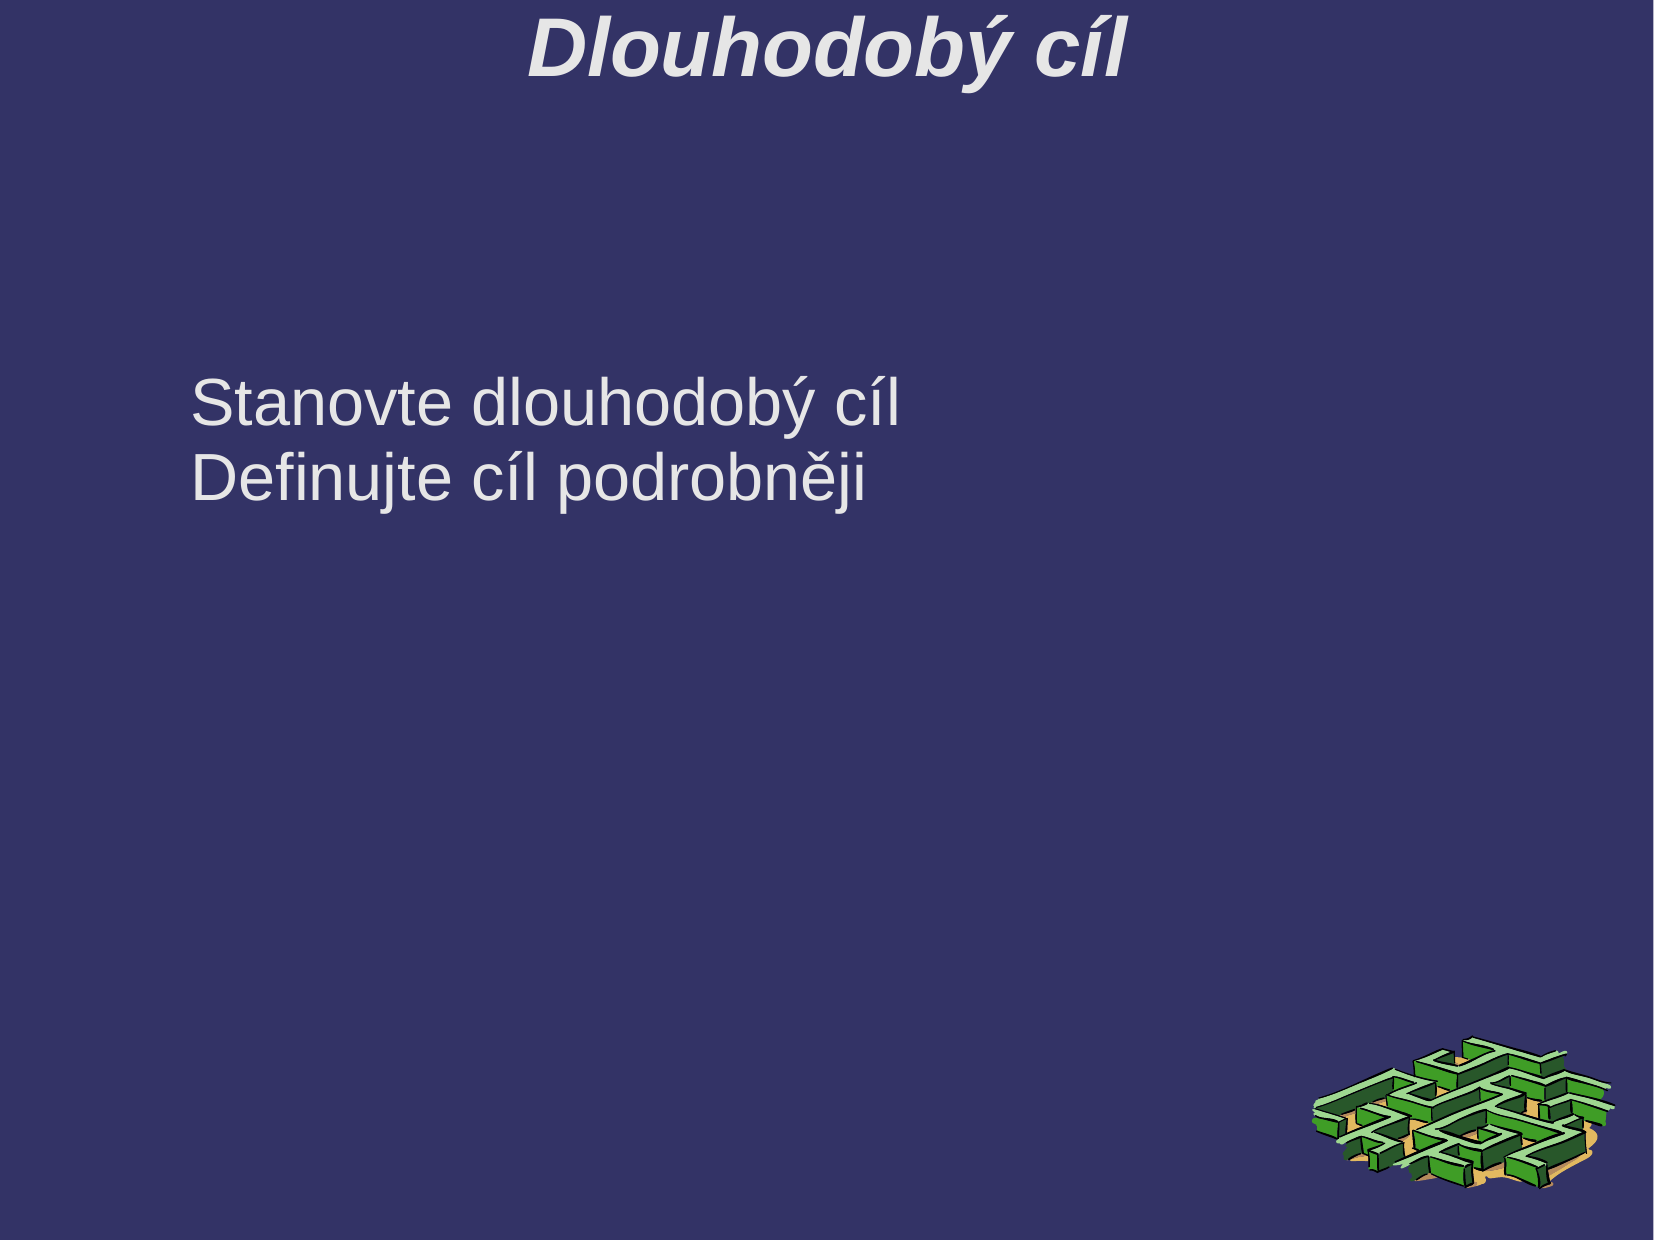

# Dlouhodobý cíl
Stanovte dlouhodobý cíl
Definujte cíl podrobněji